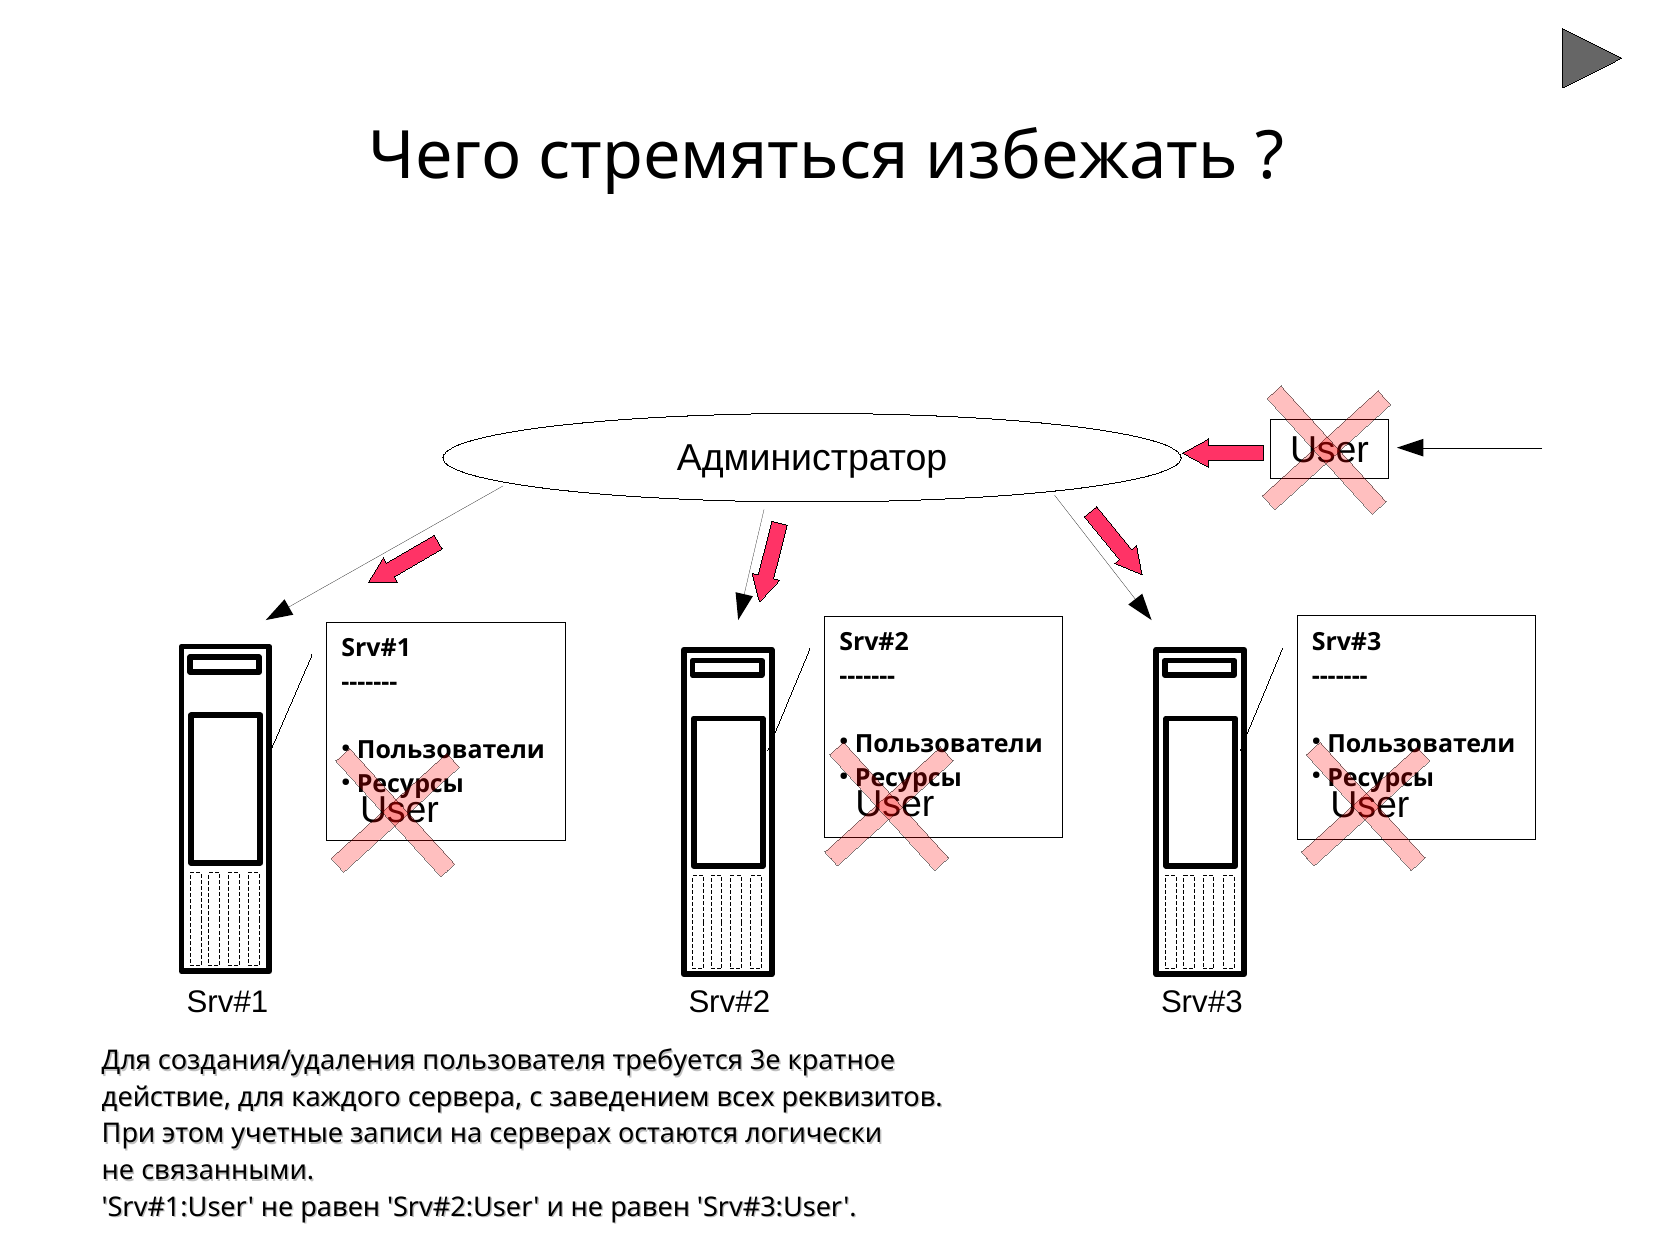

Чего стремяться избежать ?
#
Администратор
User
Srv#2
-------
 Пользователи
 Ресурсы
Srv#3
-------
 Пользователи
 Ресурсы
Srv#1
-------
 Пользователи
 Ресурсы
Srv#1
Srv#2
Srv#3
User
User
User
Для создания/удаления пользователя требуется 3е кратное
действие, для каждого сервера, с заведением всех реквизитов.
При этом учетные записи на серверах остаются логически
не связанными.
'Srv#1:User' не равен 'Srv#2:User' и не равен 'Srv#3:User'.